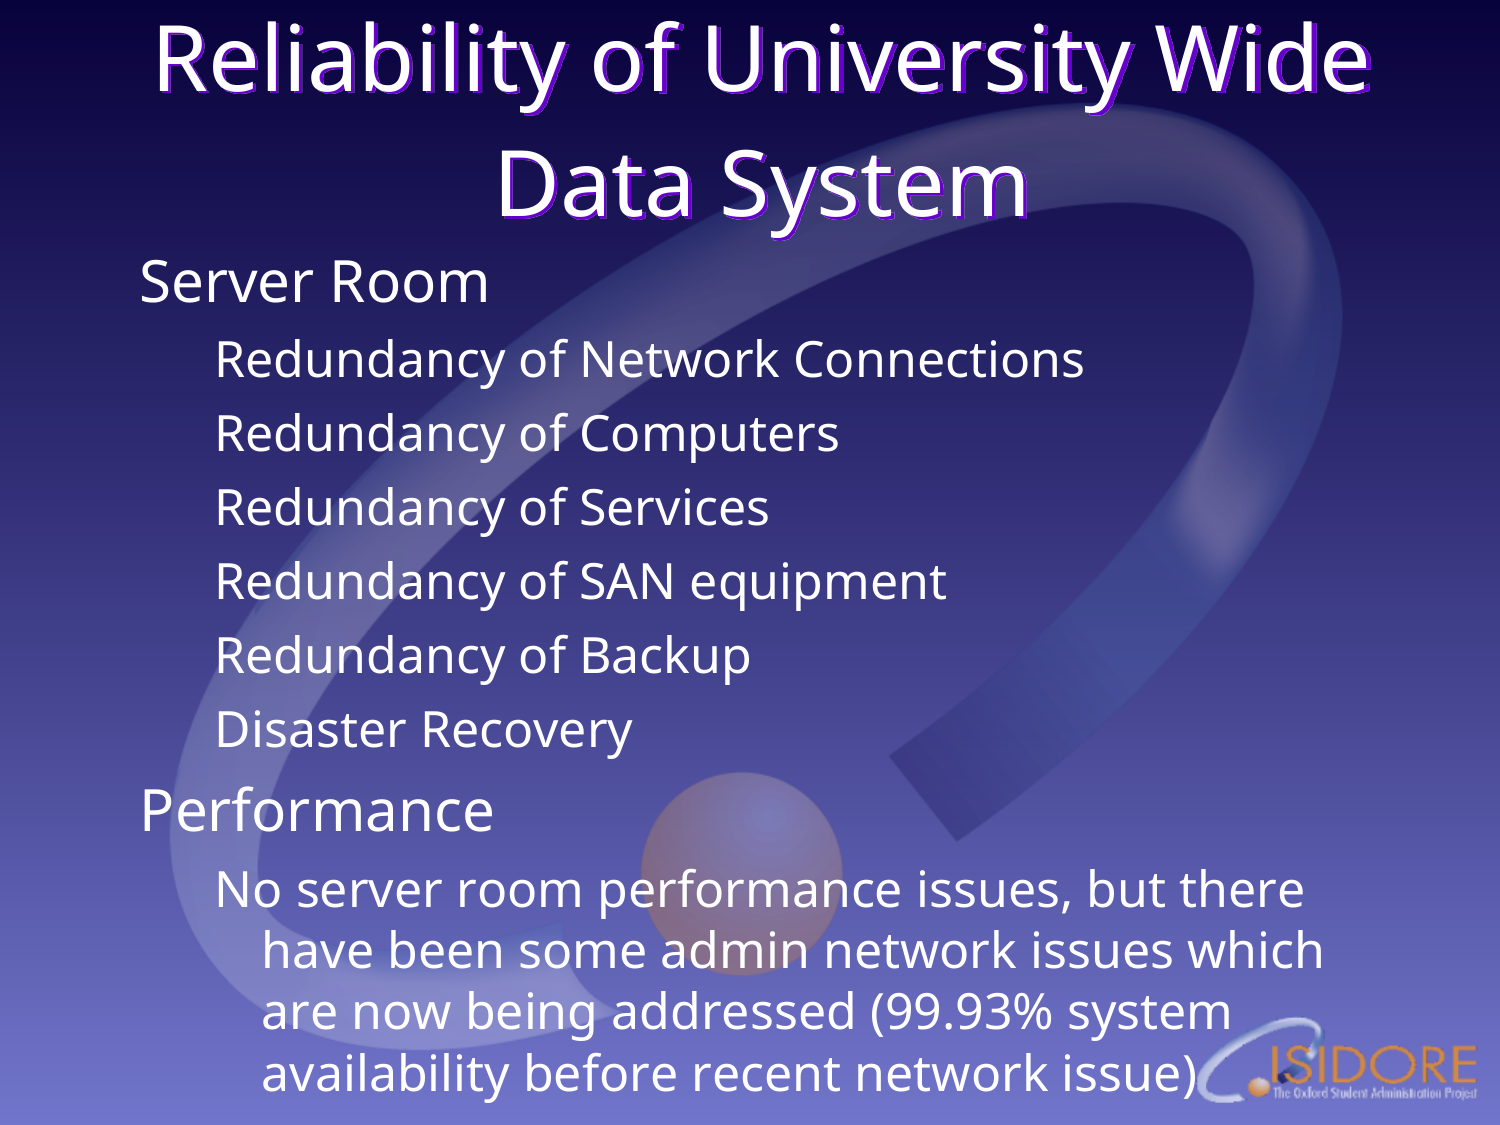

# Reliability of University Wide Data System
Server Room
Redundancy of Network Connections
Redundancy of Computers
Redundancy of Services
Redundancy of SAN equipment
Redundancy of Backup
Disaster Recovery
Performance
No server room performance issues, but there have been some admin network issues which are now being addressed (99.93% system availability before recent network issue)
Problems with flash flooding didn’t interrupt use